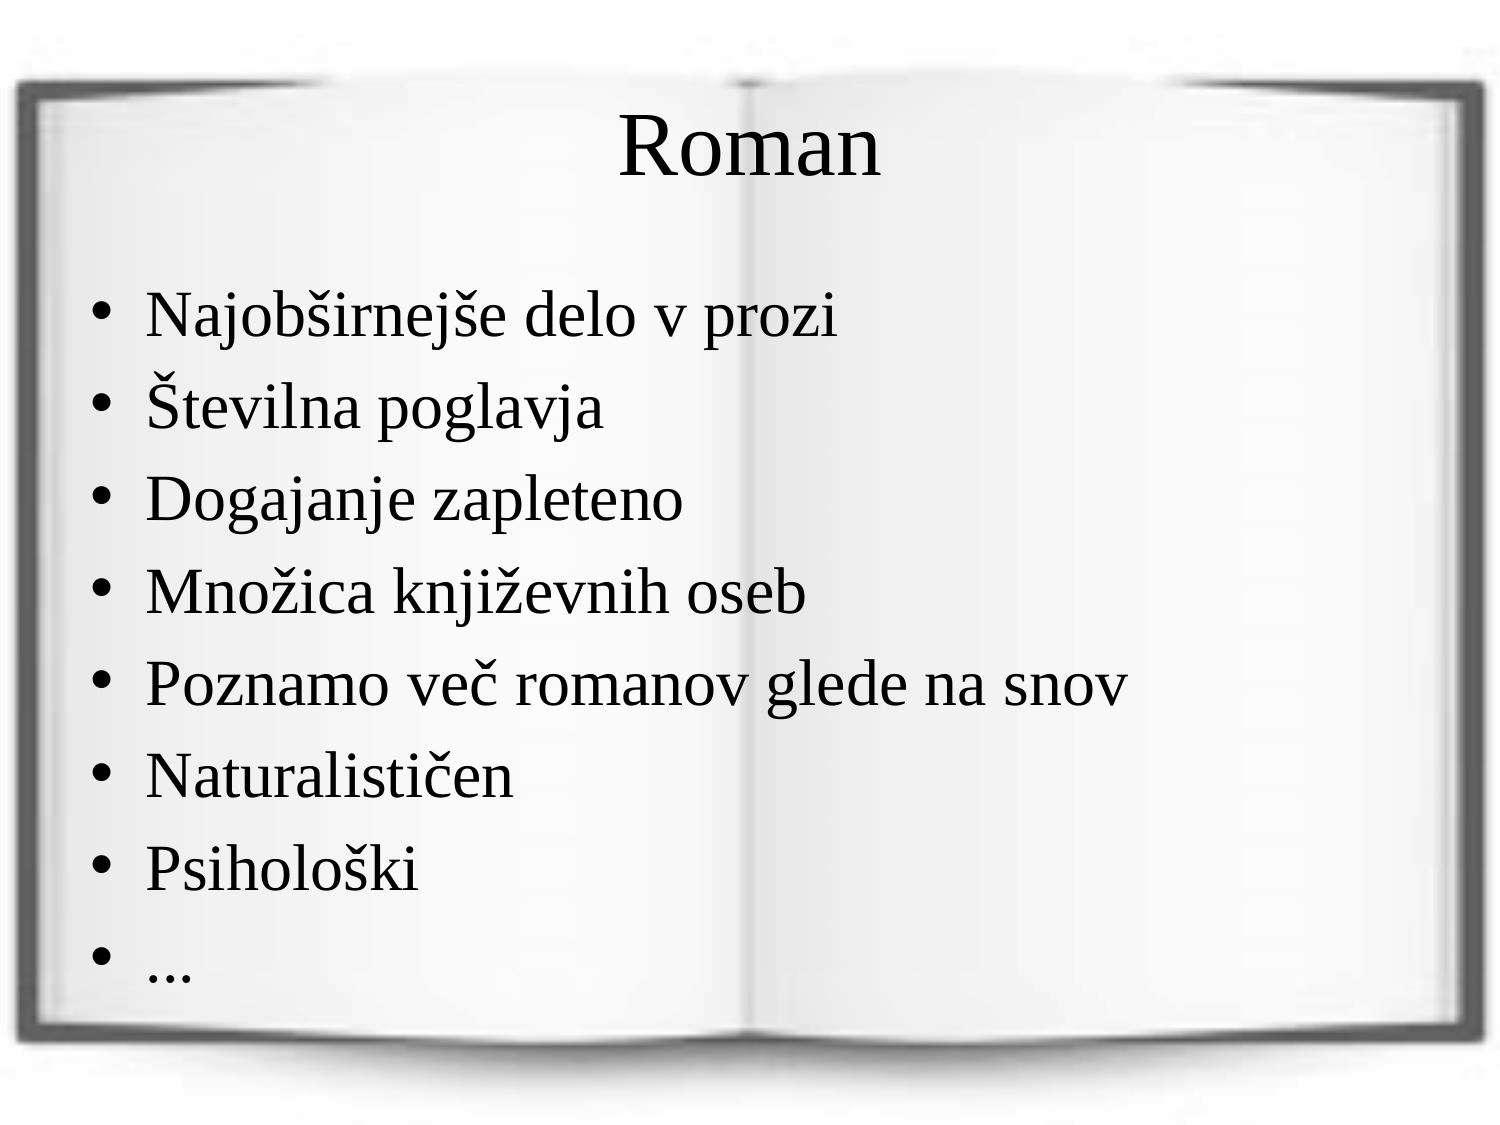

# Roman
Najobširnejše delo v prozi
Številna poglavja
Dogajanje zapleteno
Množica književnih oseb
Poznamo več romanov glede na snov
Naturalističen
Psihološki
...